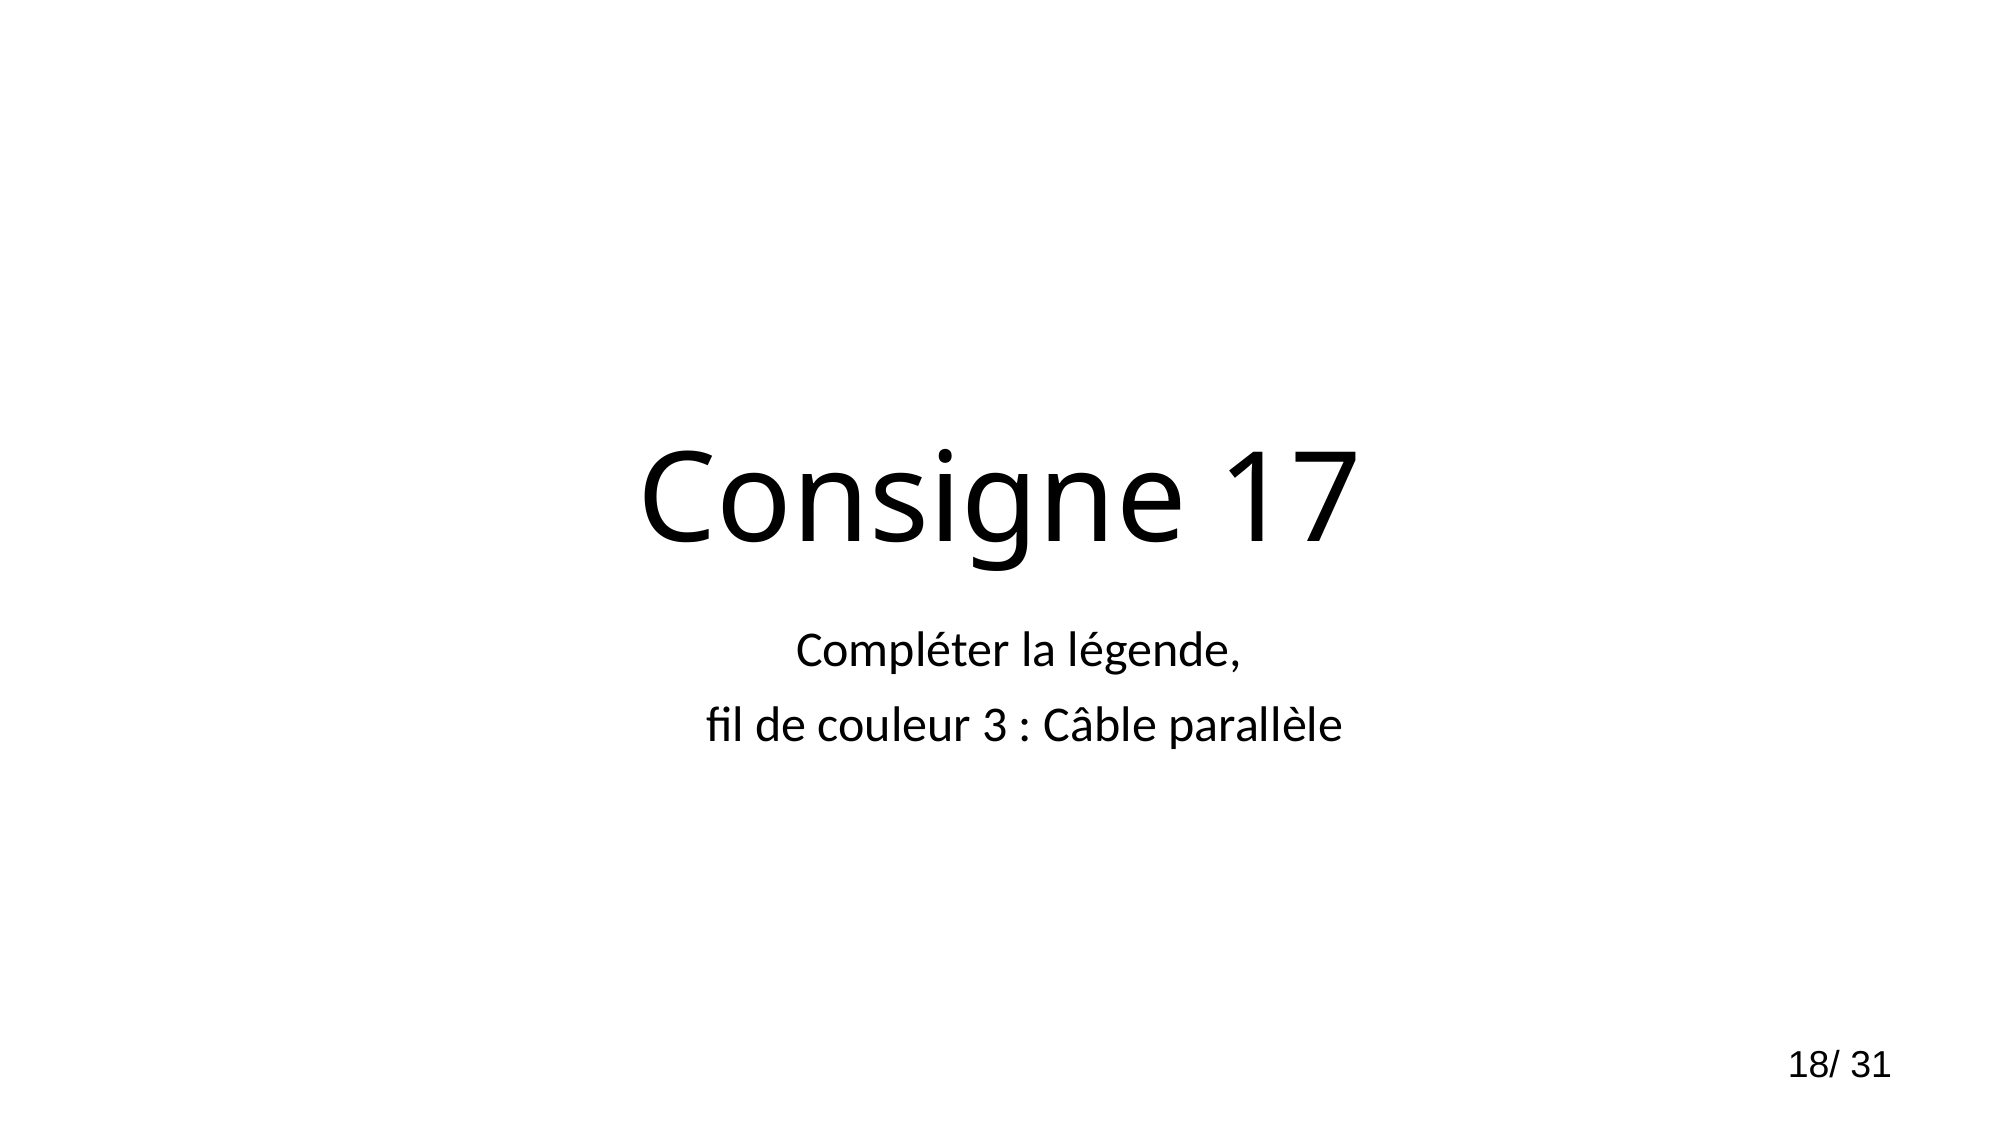

# Consigne 17
Compléter la légende,
fil de couleur 3 : Câble parallèle